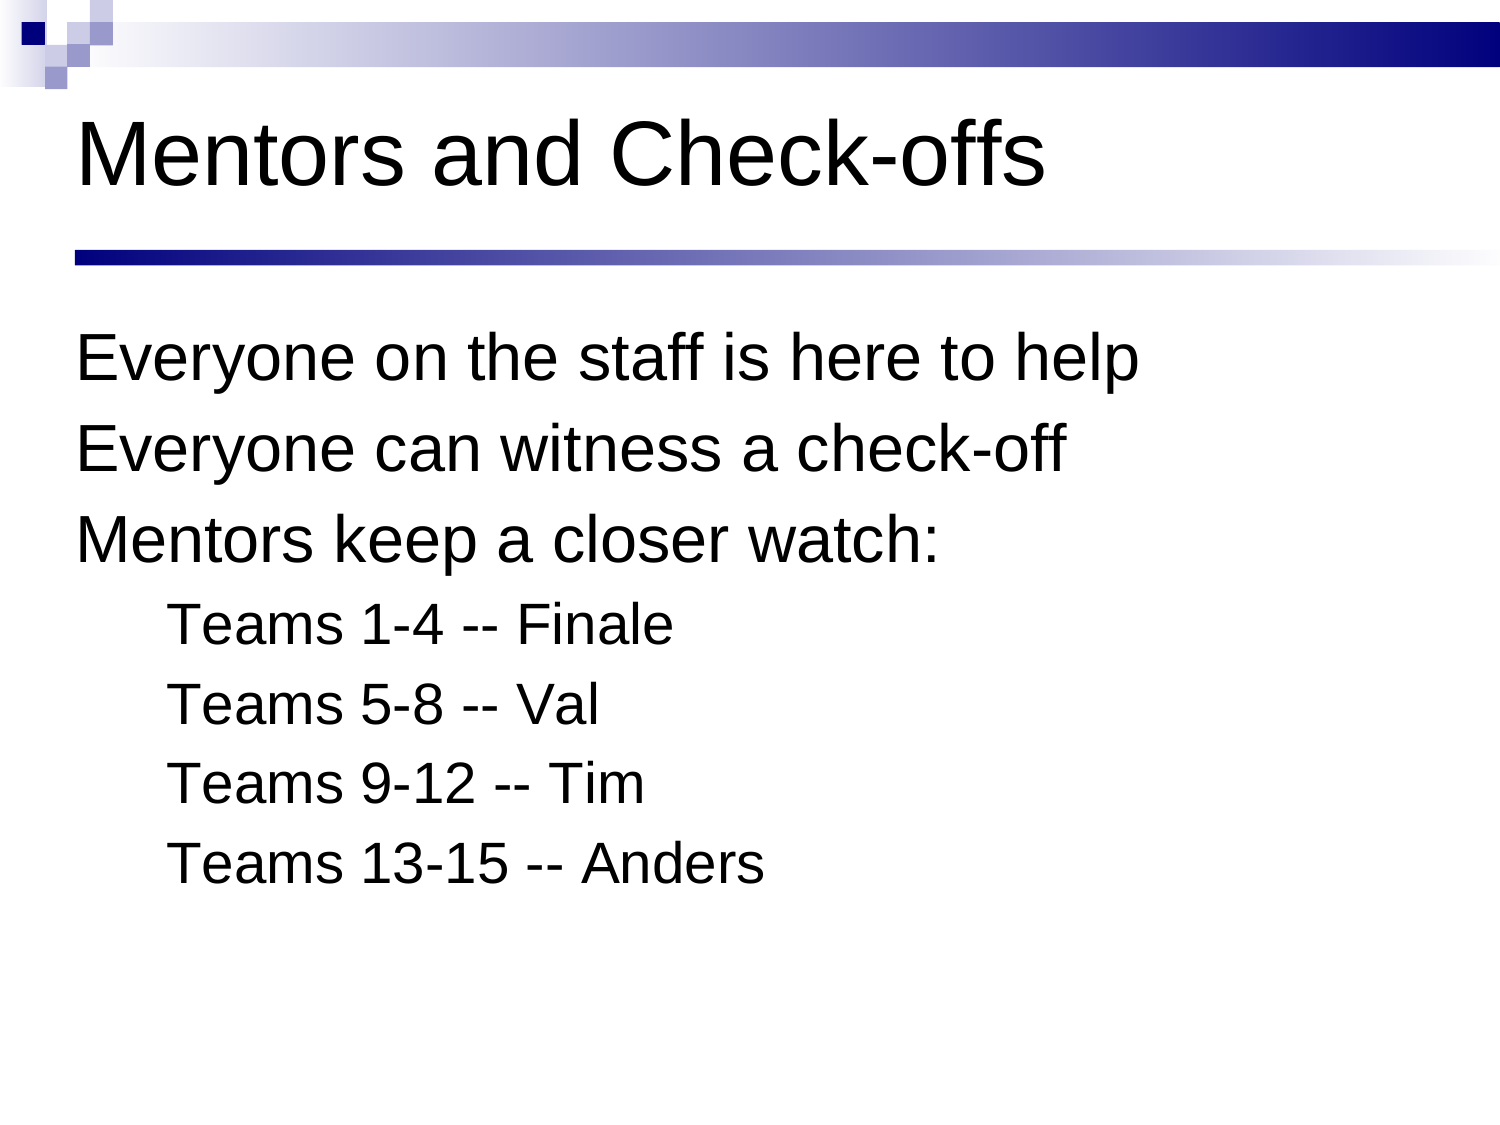

# Mentors and Check-offs
Everyone on the staff is here to help
Everyone can witness a check-off
Mentors keep a closer watch:
 Teams 1-4 -- Finale
 Teams 5-8 -- Val
 Teams 9-12 -- Tim
 Teams 13-15 -- Anders